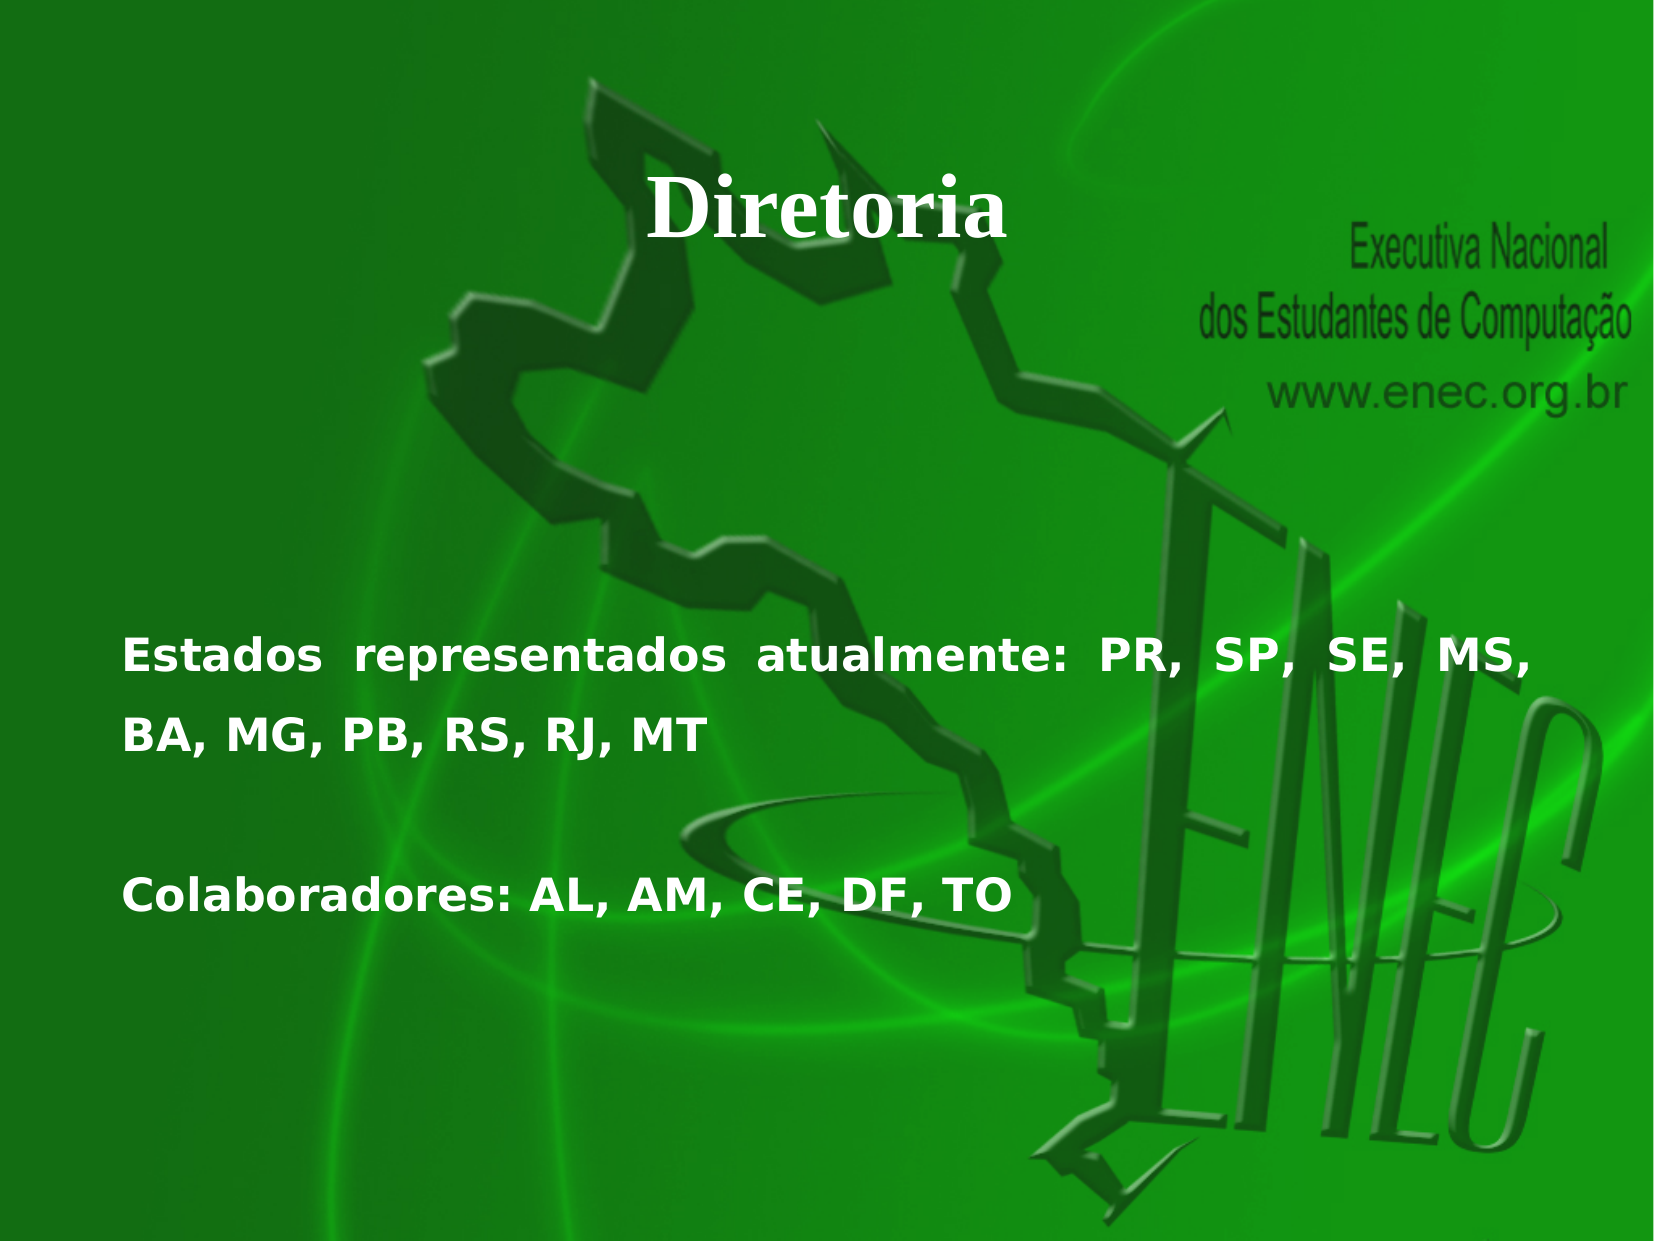

# Diretoria
Estados representados atualmente: PR, SP, SE, MS, BA, MG, PB, RS, RJ, MT
Colaboradores: AL, AM, CE, DF, TO